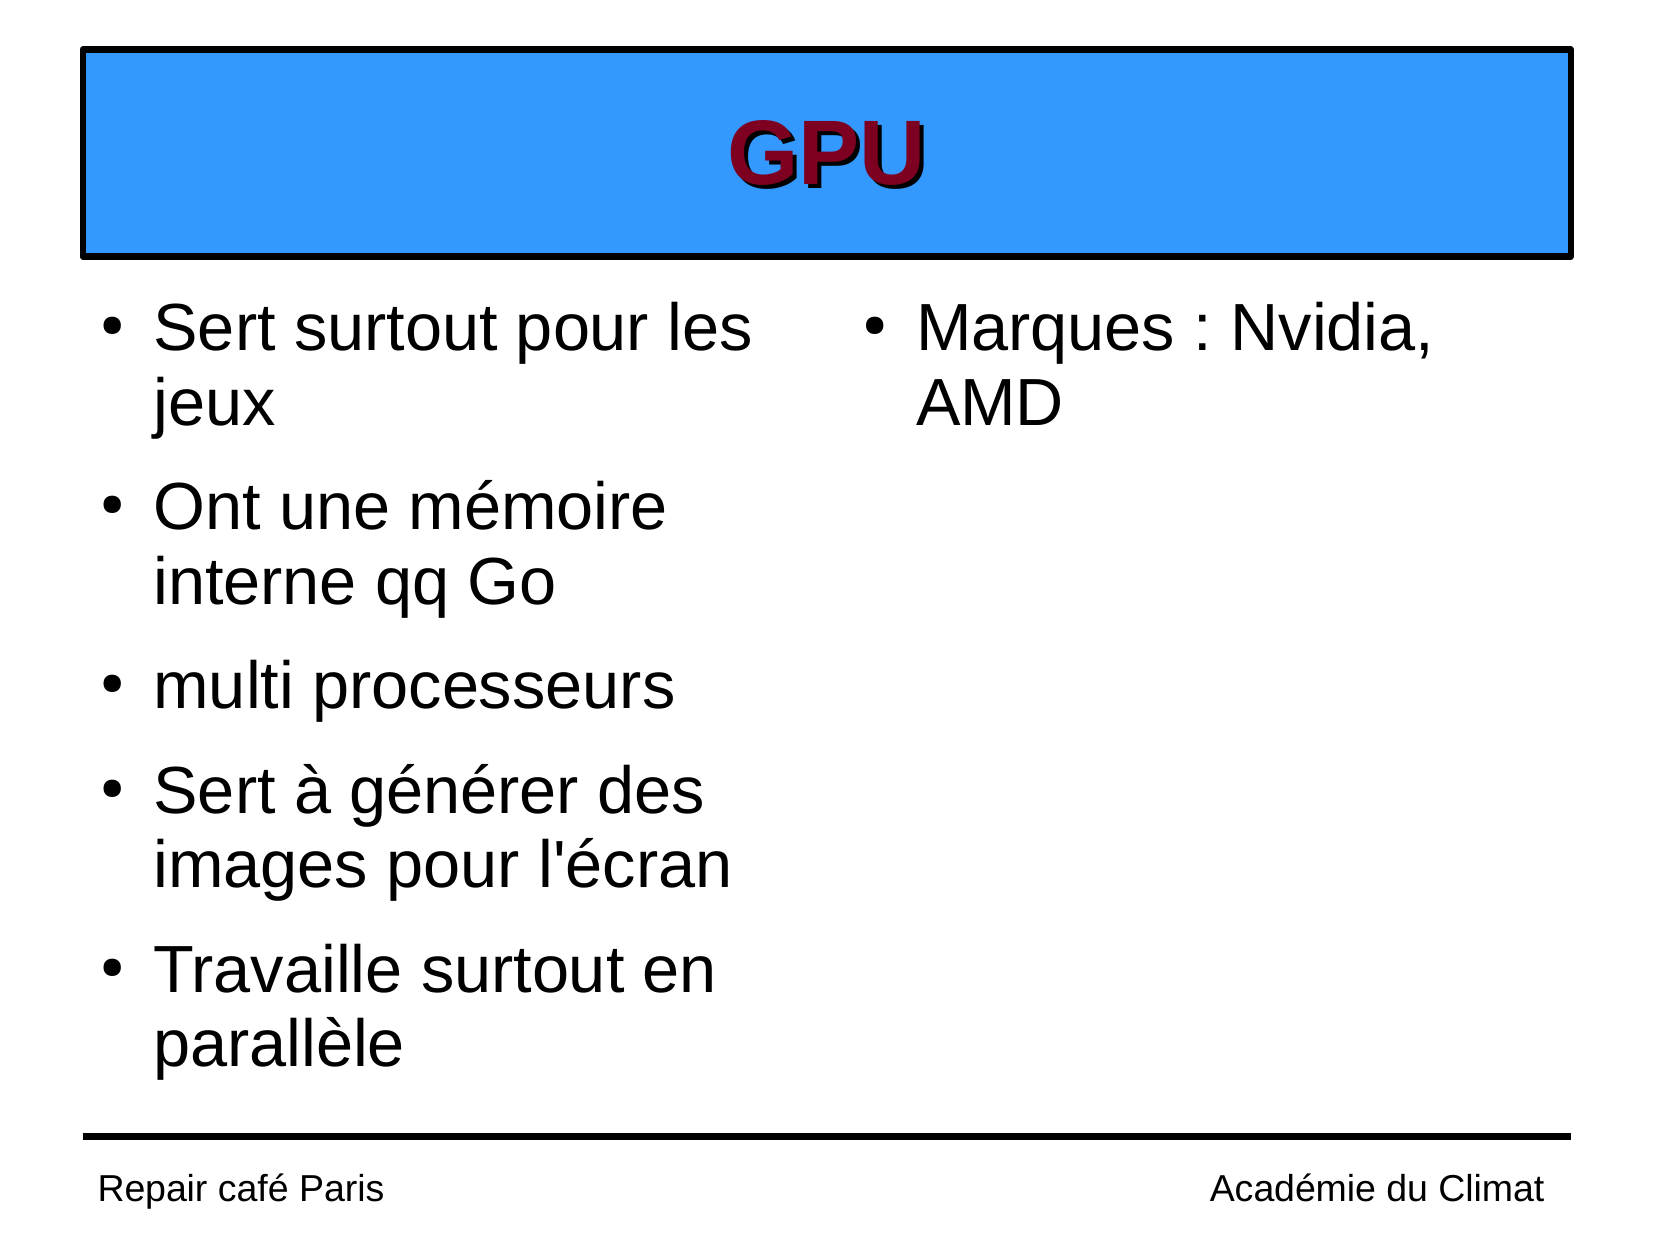

# GPU
Sert surtout pour les jeux
Ont une mémoire interne qq Go
multi processeurs
Sert à générer des images pour l'écran
Travaille surtout en parallèle
Marques : Nvidia, AMD
Repair café Paris	Académie du Climat